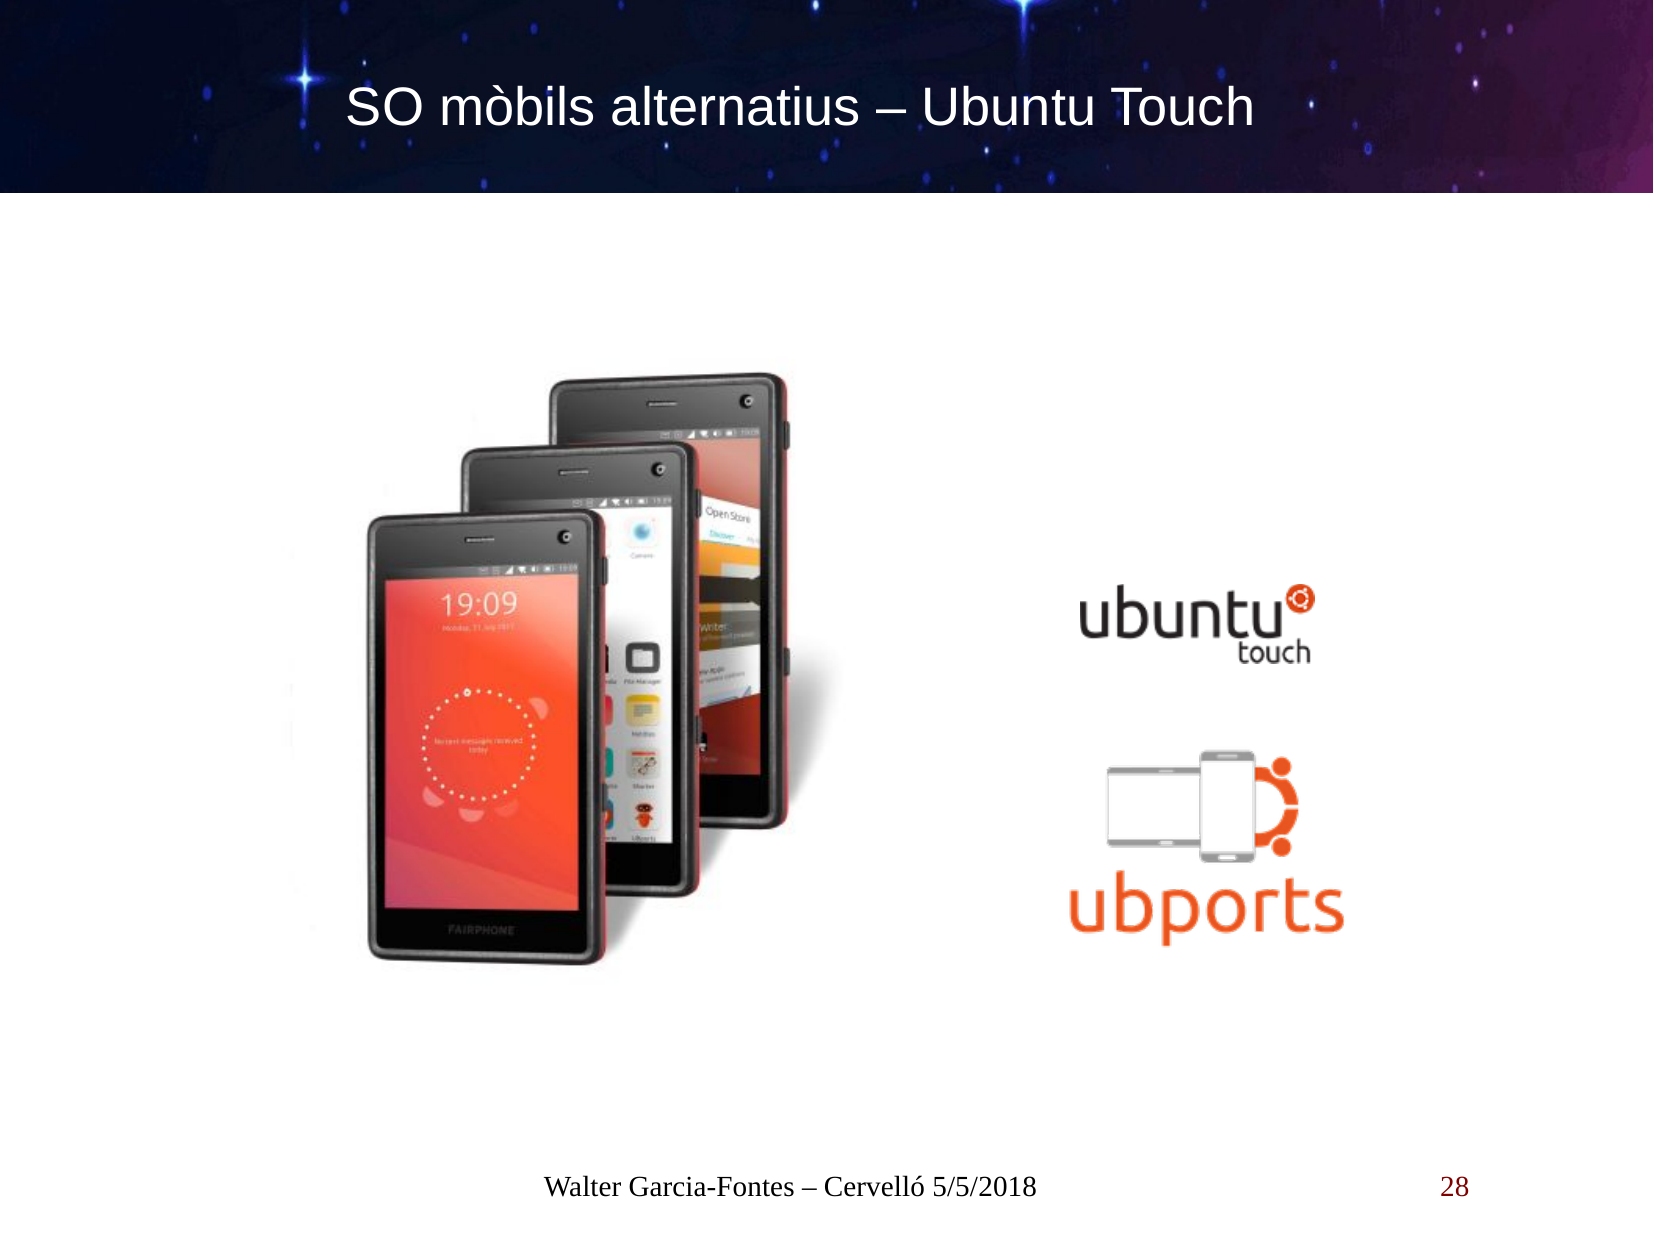

# SO mòbils alternatius – Ubuntu Touch
Walter Garcia-Fontes - Cervelló - 5/05/2018
28